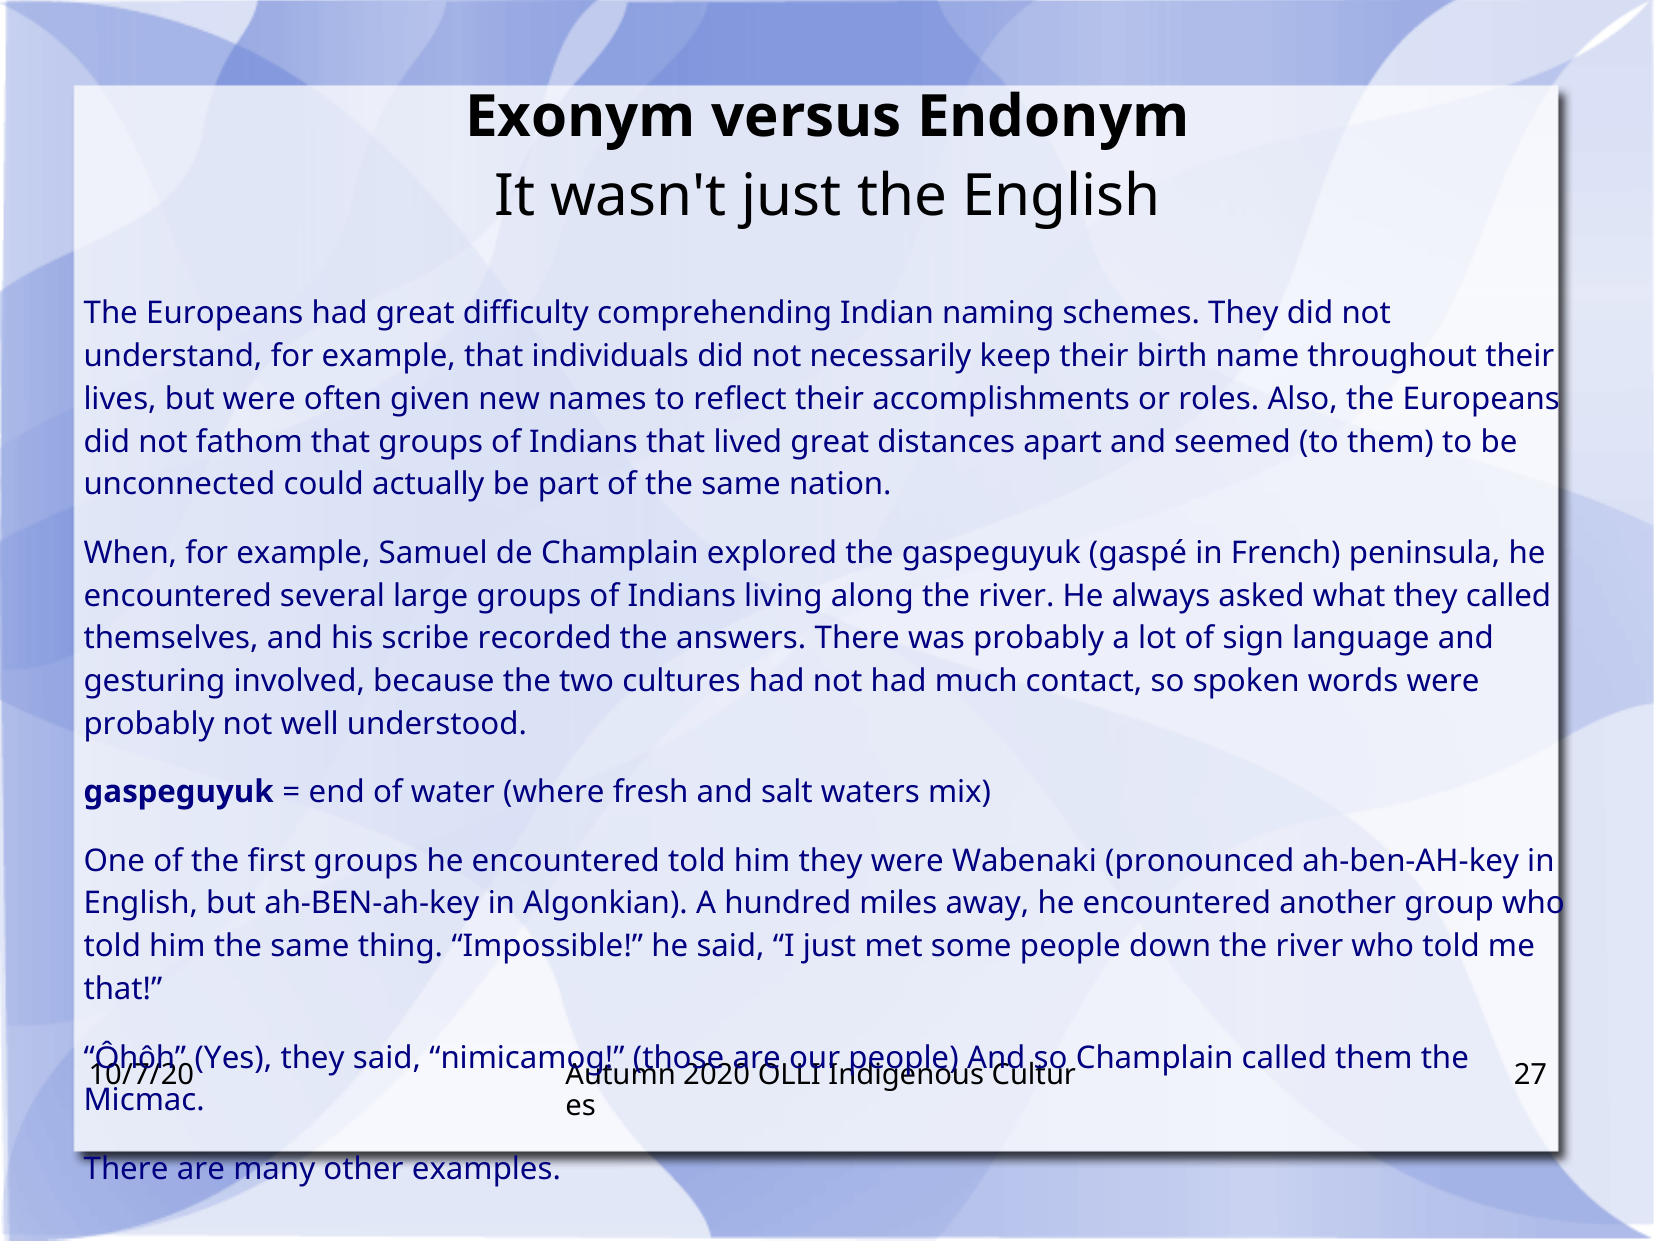

# Exonym versus Endonym It wasn't just the English
The Europeans had great difficulty comprehending Indian naming schemes. They did not understand, for example, that individuals did not necessarily keep their birth name throughout their lives, but were often given new names to reflect their accomplishments or roles. Also, the Europeans did not fathom that groups of Indians that lived great distances apart and seemed (to them) to be unconnected could actually be part of the same nation.
When, for example, Samuel de Champlain explored the gaspeguyuk (gaspé in French) peninsula, he encountered several large groups of Indians living along the river. He always asked what they called themselves, and his scribe recorded the answers. There was probably a lot of sign language and gesturing involved, because the two cultures had not had much contact, so spoken words were probably not well understood.
gaspeguyuk = end of water (where fresh and salt waters mix)
One of the first groups he encountered told him they were Wabenaki (pronounced ah-ben-AH-key in English, but ah-BEN-ah-key in Algonkian). A hundred miles away, he encountered another group who told him the same thing. “Impossible!” he said, “I just met some people down the river who told me that!”
“Ôhôh” (Yes), they said, “nimicamog!” (those are our people) And so Champlain called them the Micmac.
There are many other examples.
10/7/20
Autumn 2020 OLLI Indigenous Cultures
27